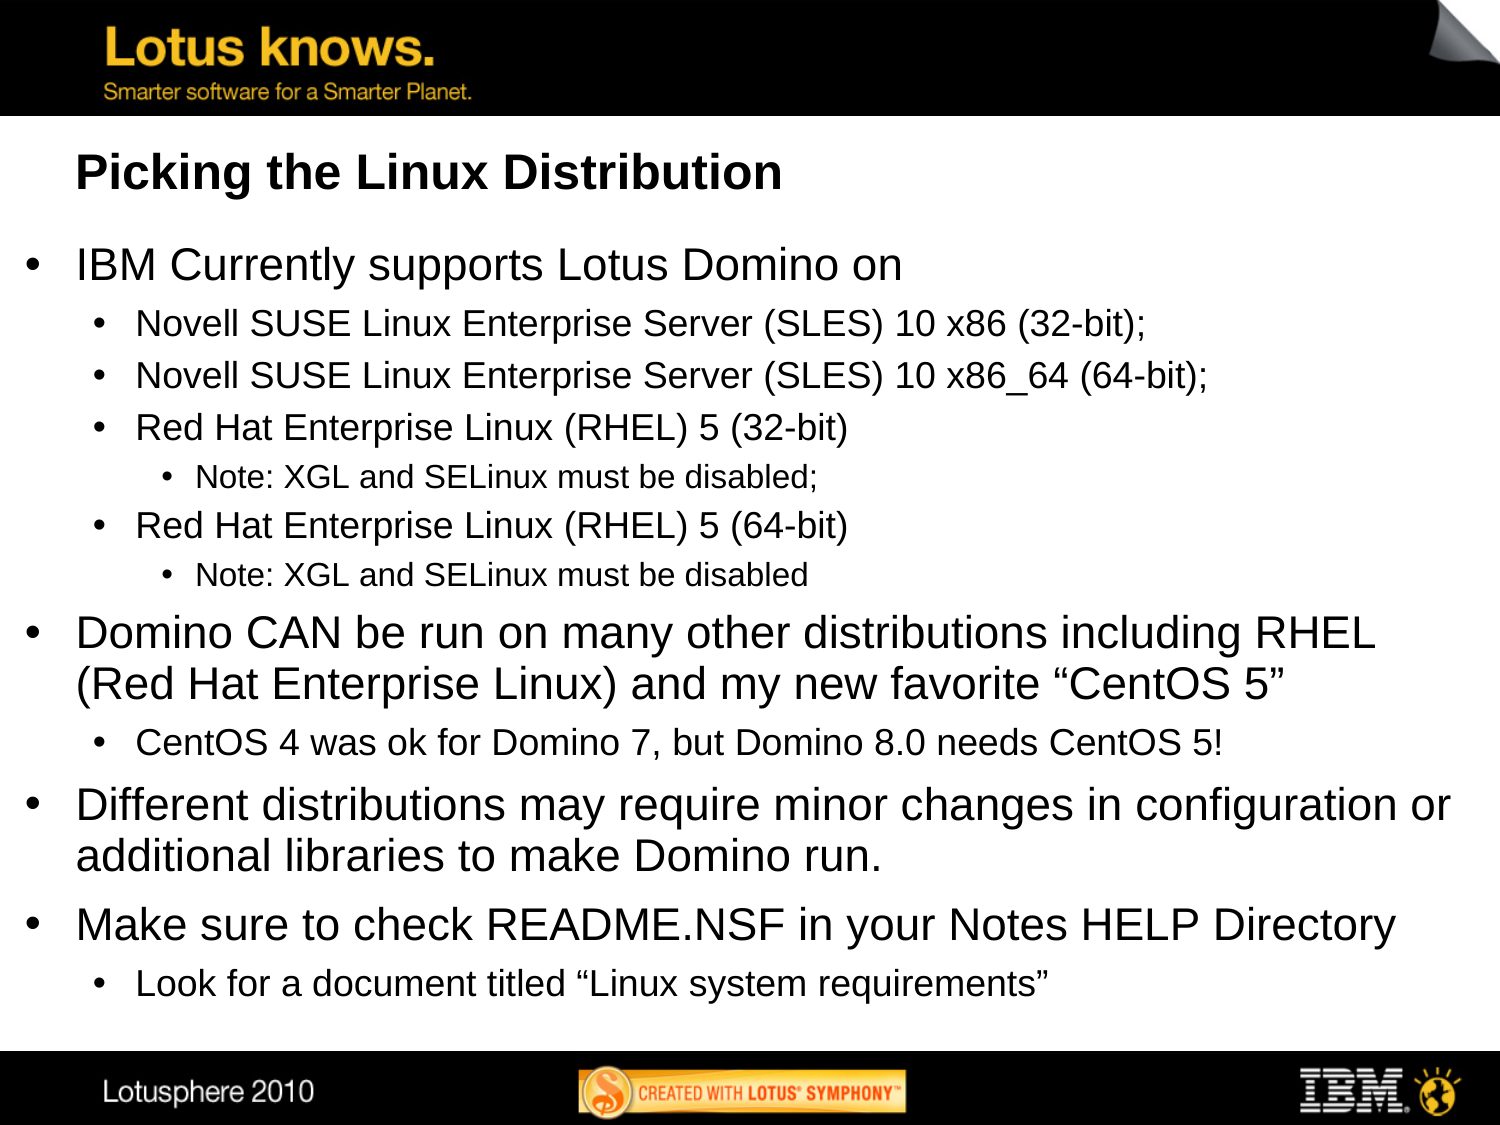

# Picking the Linux Distribution
IBM Currently supports Lotus Domino on
Novell SUSE Linux Enterprise Server (SLES) 10 x86 (32-bit);
Novell SUSE Linux Enterprise Server (SLES) 10 x86_64 (64-bit);
Red Hat Enterprise Linux (RHEL) 5 (32-bit)
Note: XGL and SELinux must be disabled;
Red Hat Enterprise Linux (RHEL) 5 (64-bit)
Note: XGL and SELinux must be disabled
Domino CAN be run on many other distributions including RHEL (Red Hat Enterprise Linux) and my new favorite “CentOS 5”
CentOS 4 was ok for Domino 7, but Domino 8.0 needs CentOS 5!
Different distributions may require minor changes in configuration or additional libraries to make Domino run.
Make sure to check README.NSF in your Notes HELP Directory
Look for a document titled “Linux system requirements”